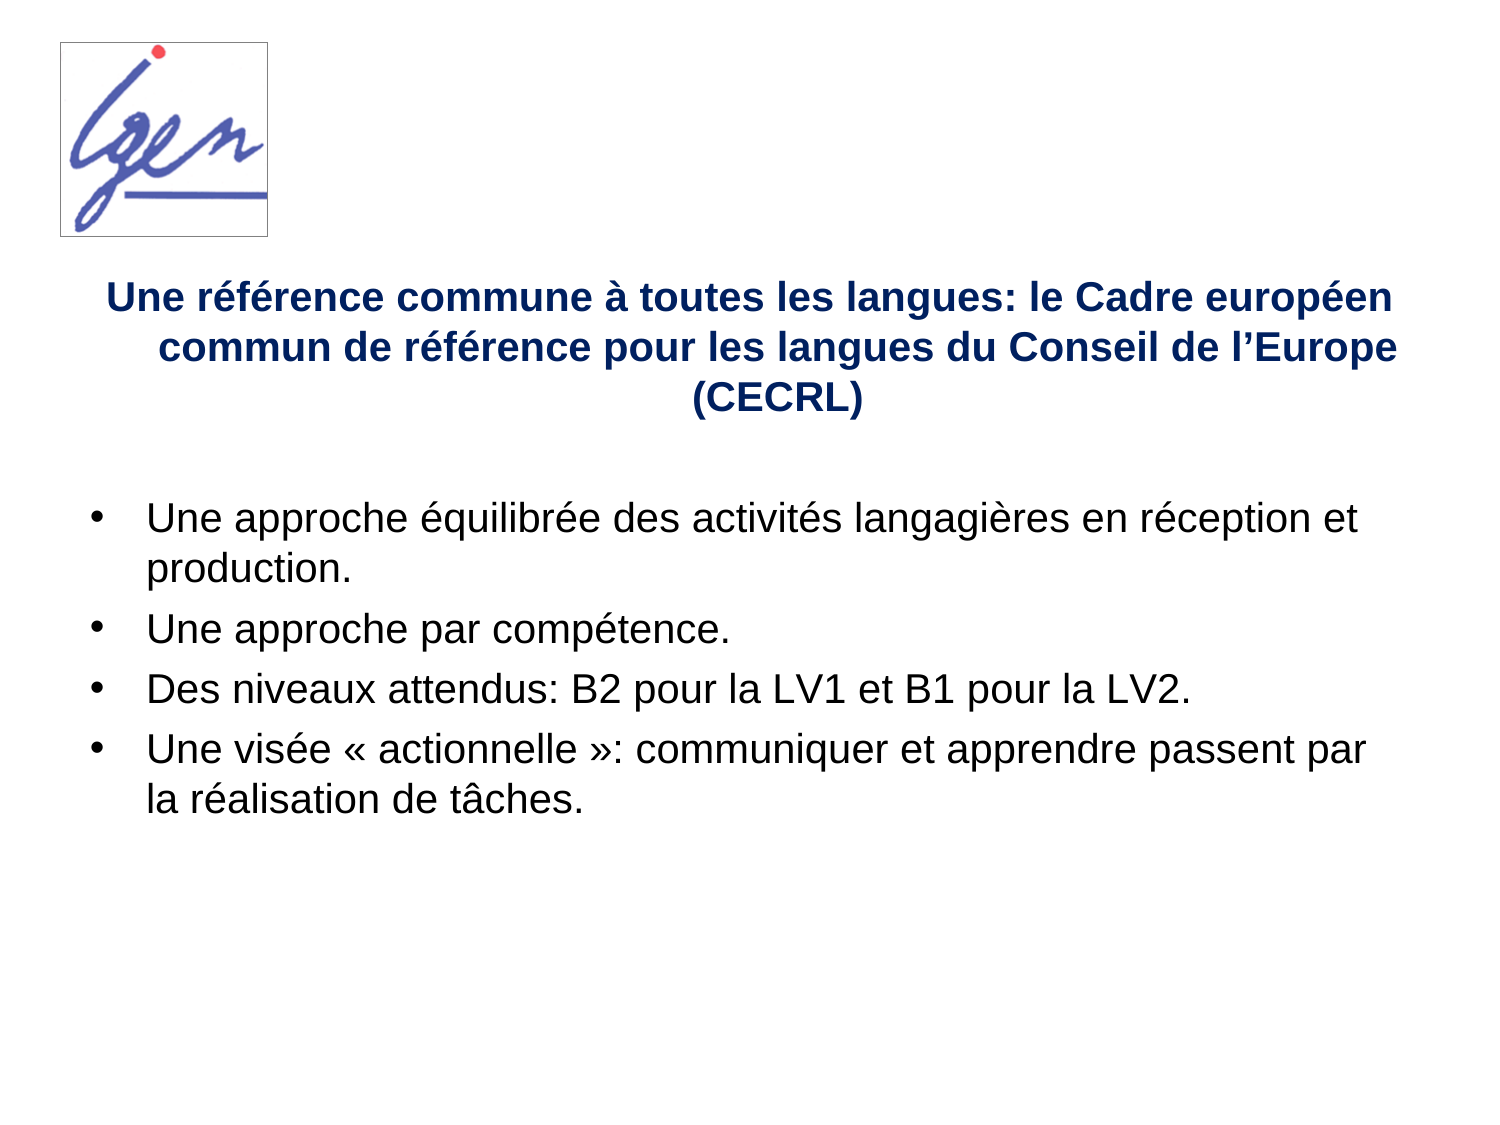

Une référence commune à toutes les langues: le Cadre européen commun de référence pour les langues du Conseil de l’Europe (CECRL)
Une approche équilibrée des activités langagières en réception et production.
Une approche par compétence.
Des niveaux attendus: B2 pour la LV1 et B1 pour la LV2.
Une visée « actionnelle »: communiquer et apprendre passent par la réalisation de tâches.